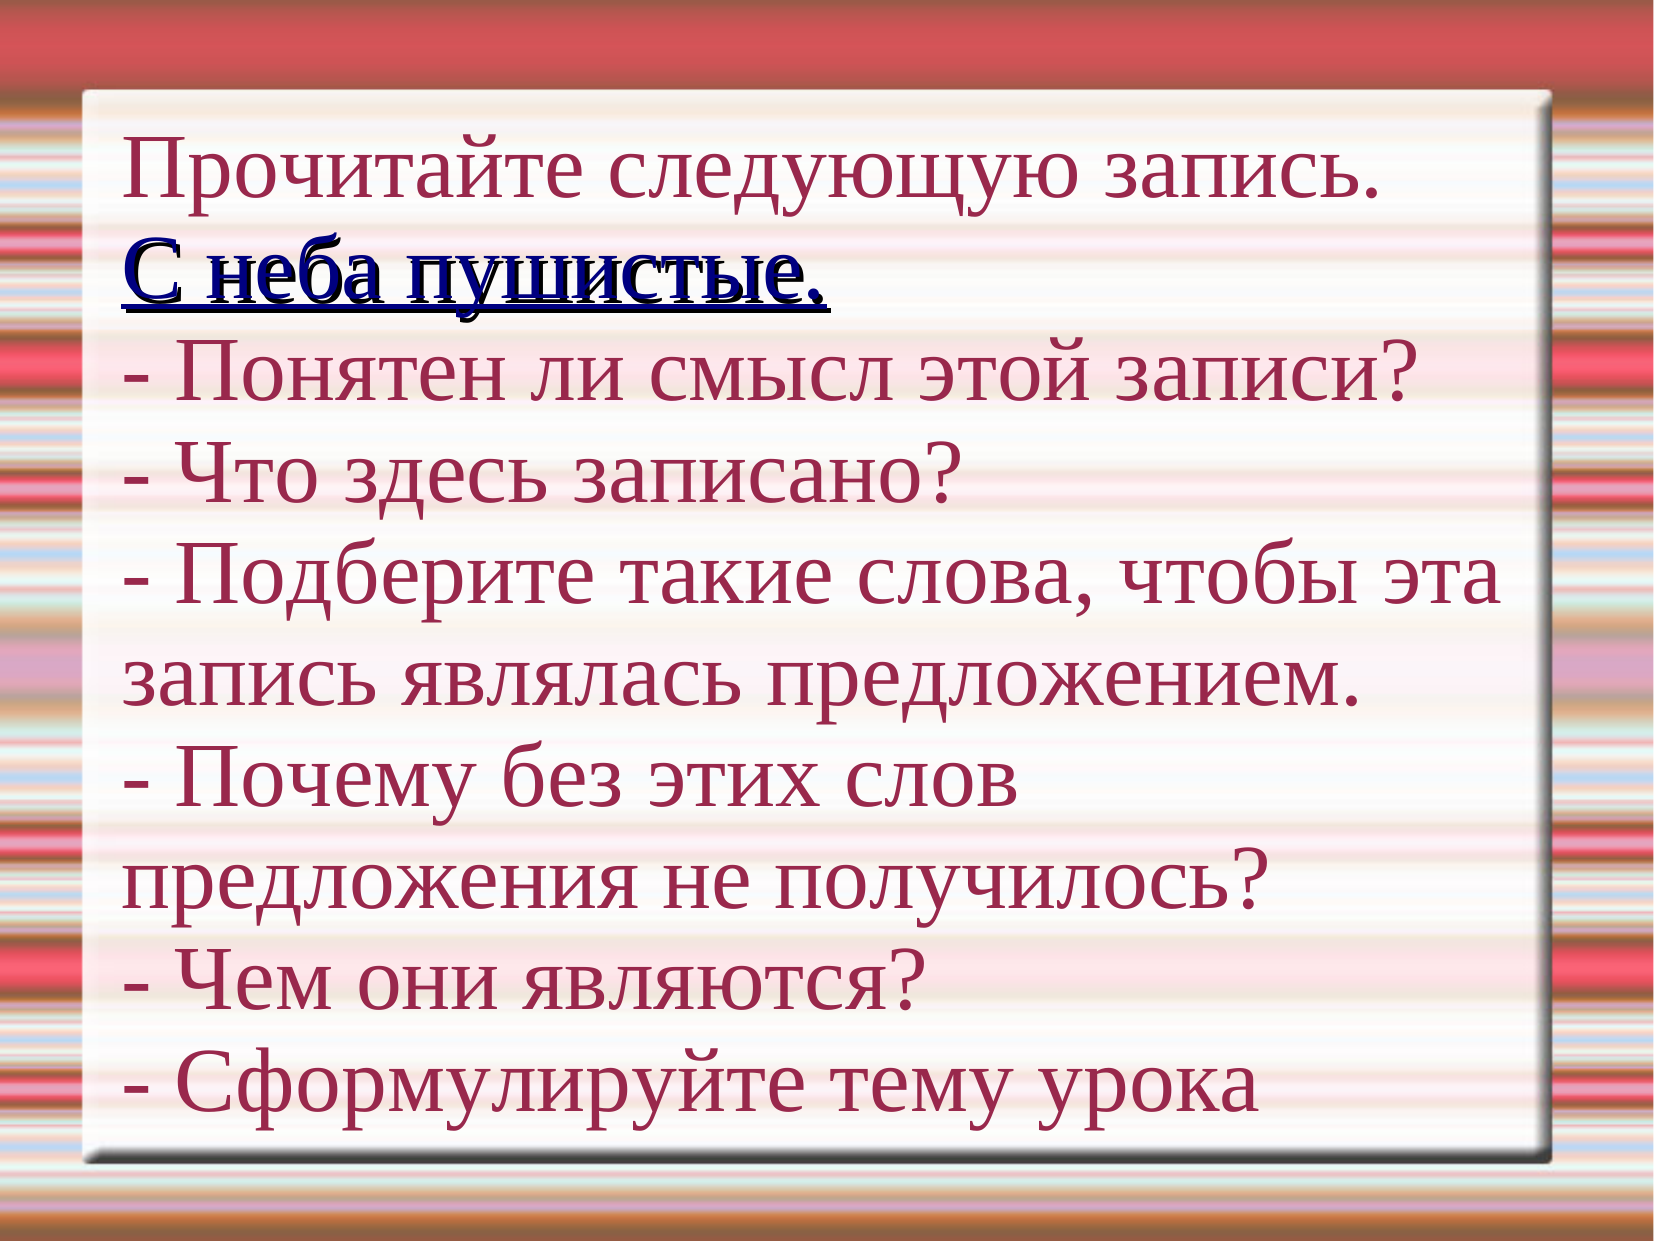

# Прочитайте следующую запись.
С неба пушистые.
- Понятен ли смысл этой записи?
- Что здесь записано?
- Подберите такие слова, чтобы эта запись являлась предложением.
- Почему без этих слов предложения не получилось?
- Чем они являются?
- Сформулируйте тему урока